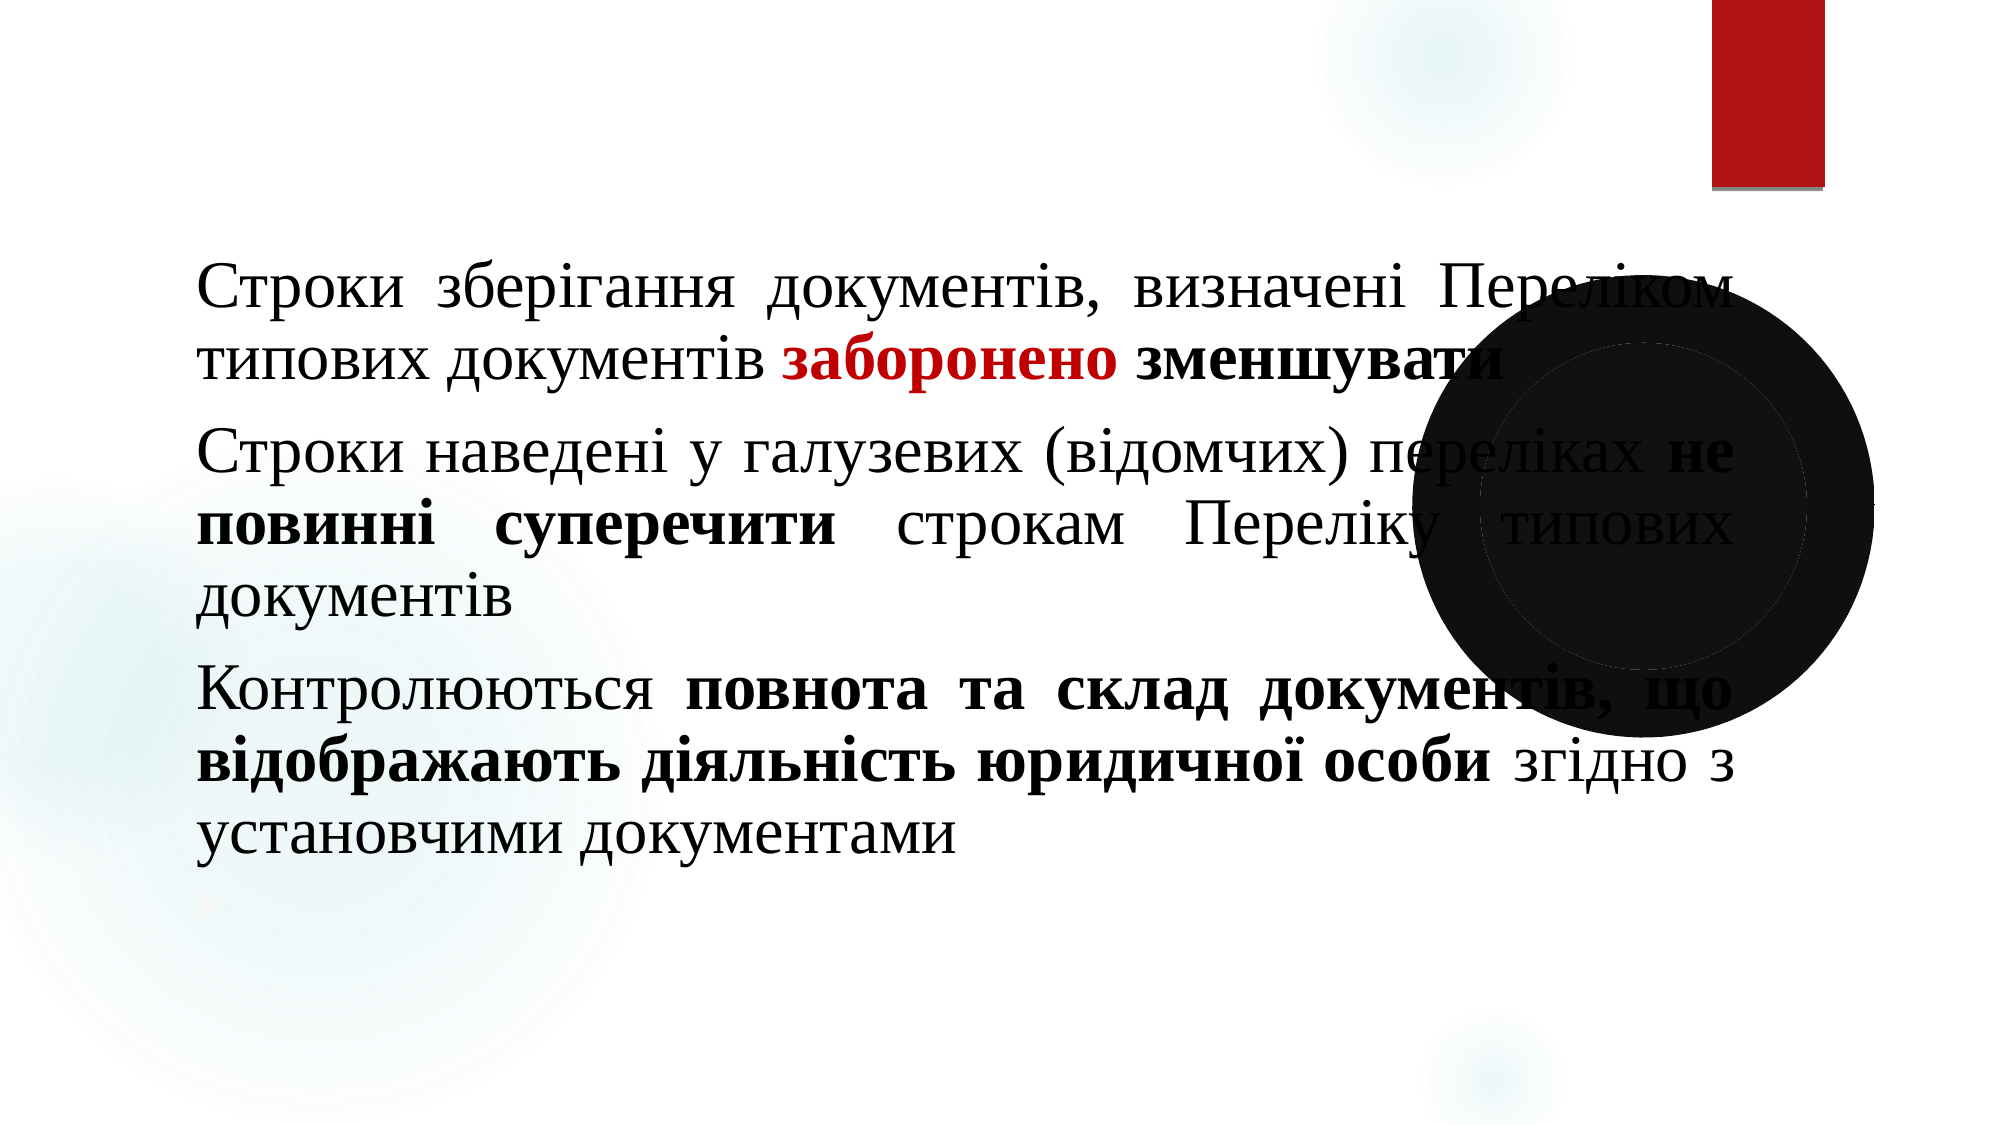

# Строки зберігання документів, визначені Переліком типових документів заборонено зменшувати
Строки наведені у галузевих (відомчих) переліках не повинні суперечити строкам Переліку типових документів
Контролюються повнота та склад документів, що відображають діяльність юридичної особи згідно з установчими документами